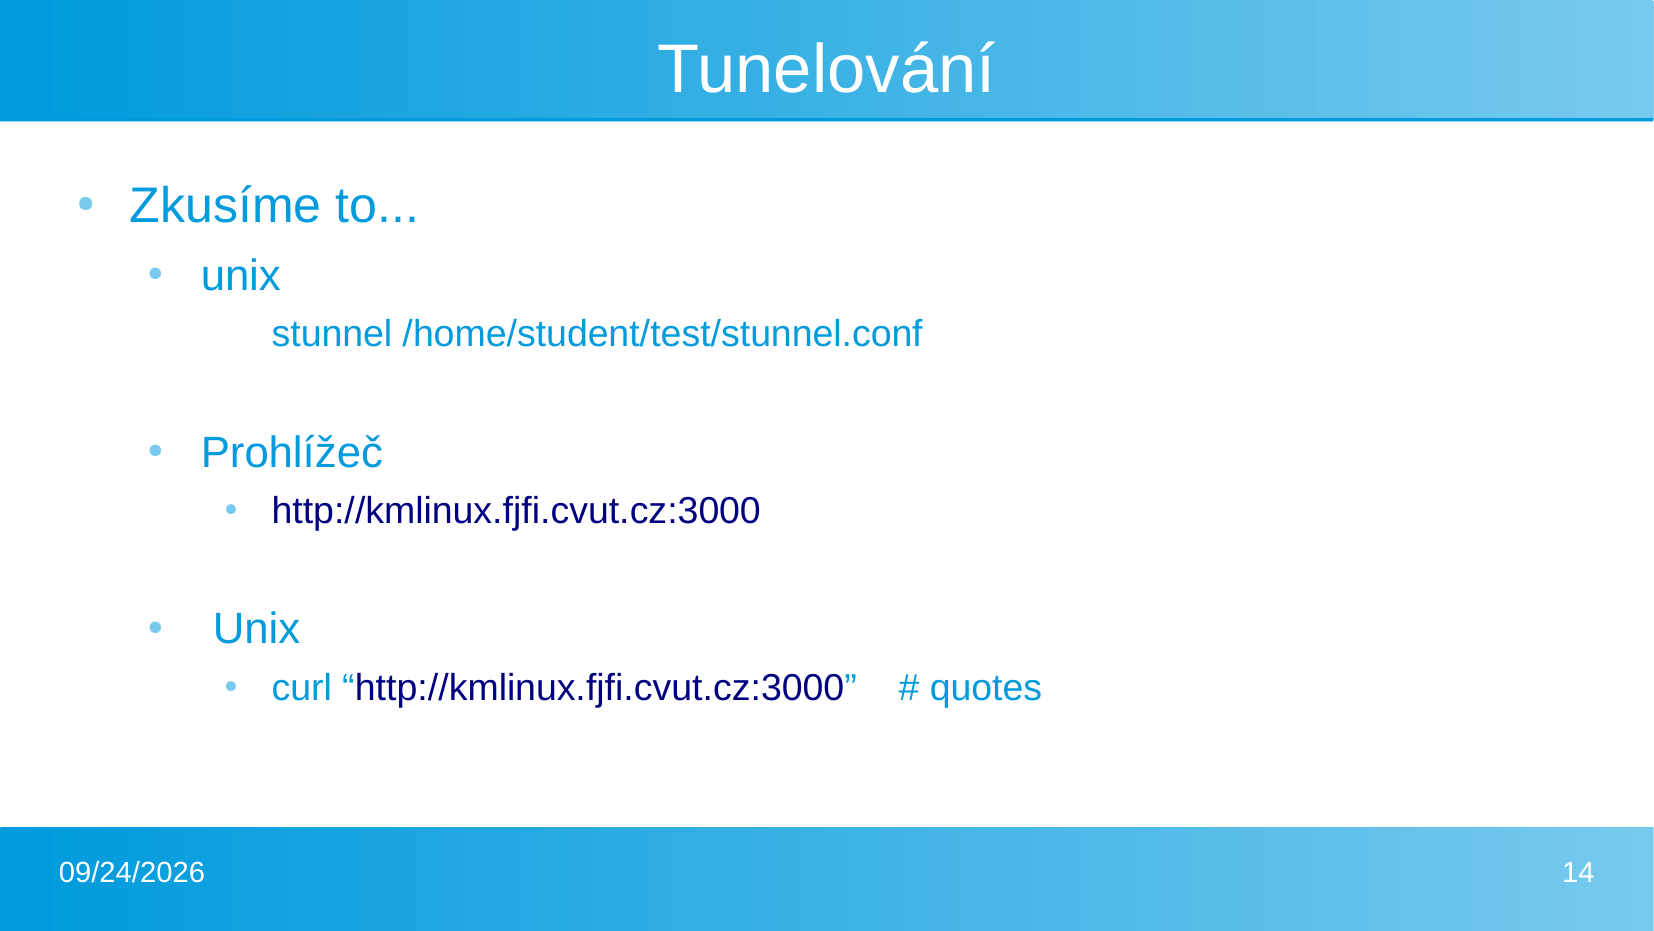

# Tunelování
Zkusíme to...
unix
stunnel /home/student/test/stunnel.conf
Prohlížeč
http://kmlinux.fjfi.cvut.cz:3000
 Unix
curl “http://kmlinux.fjfi.cvut.cz:3000” # quotes
14